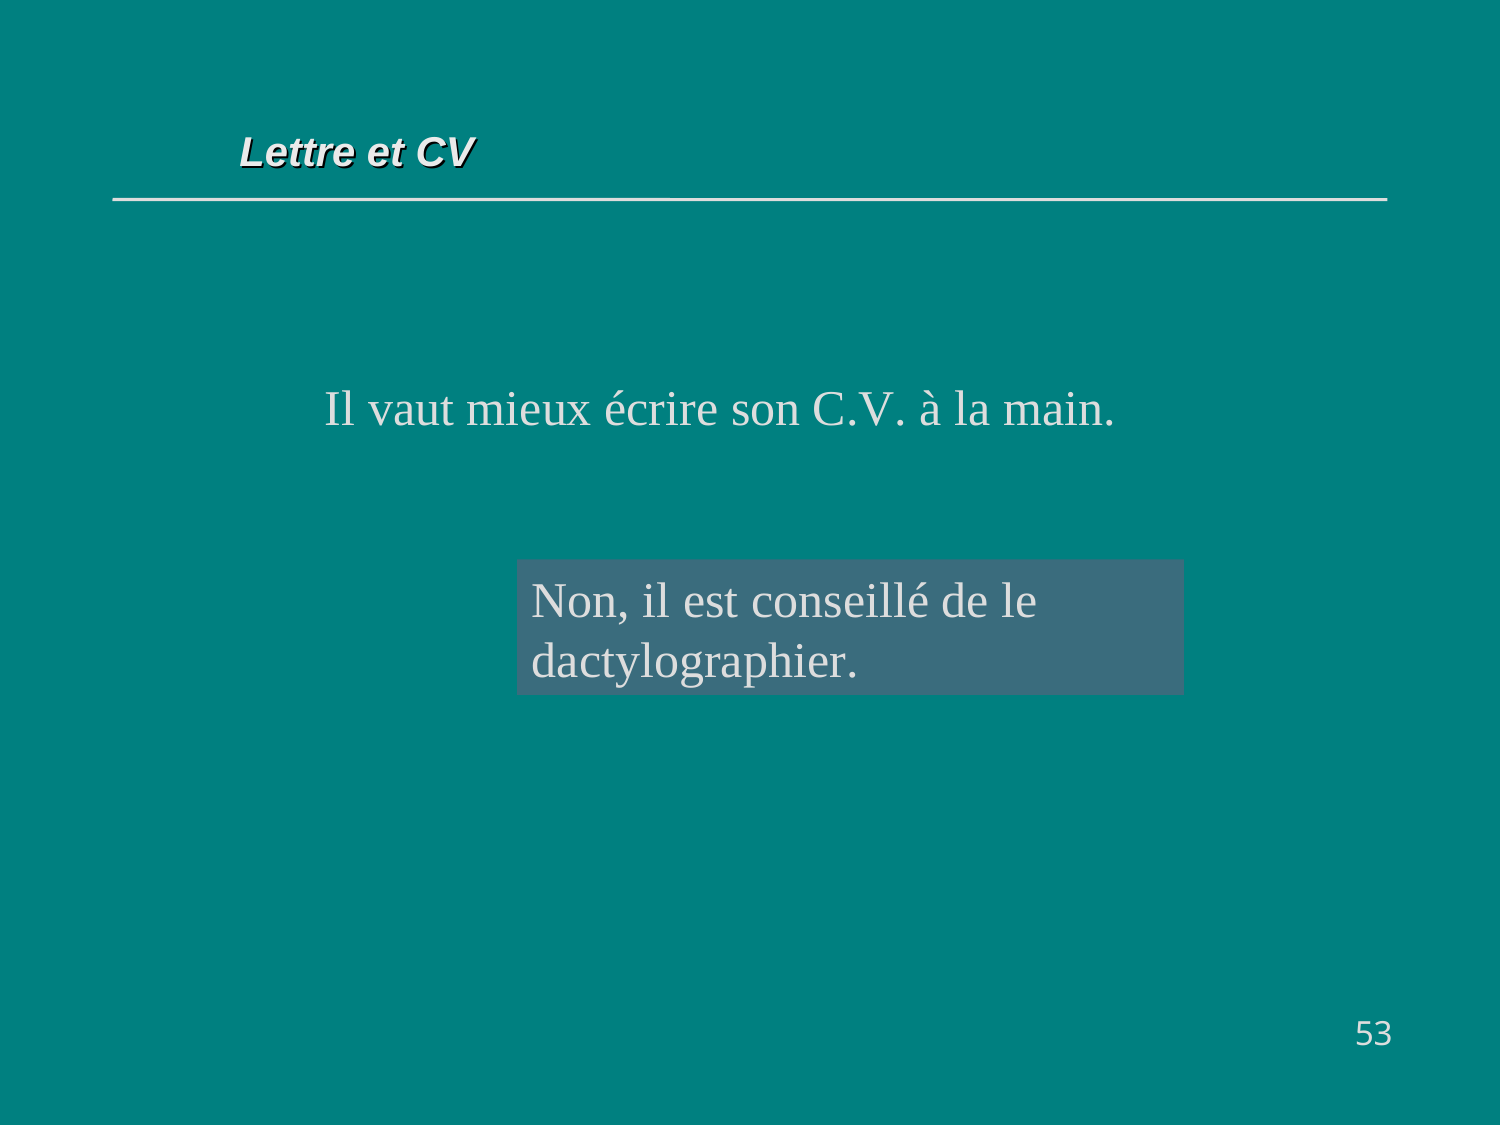

Lettre et CV
Il vaut mieux écrire son C.V. à la main.
V / F ?
Non, il est conseillé de le dactylographier.
53